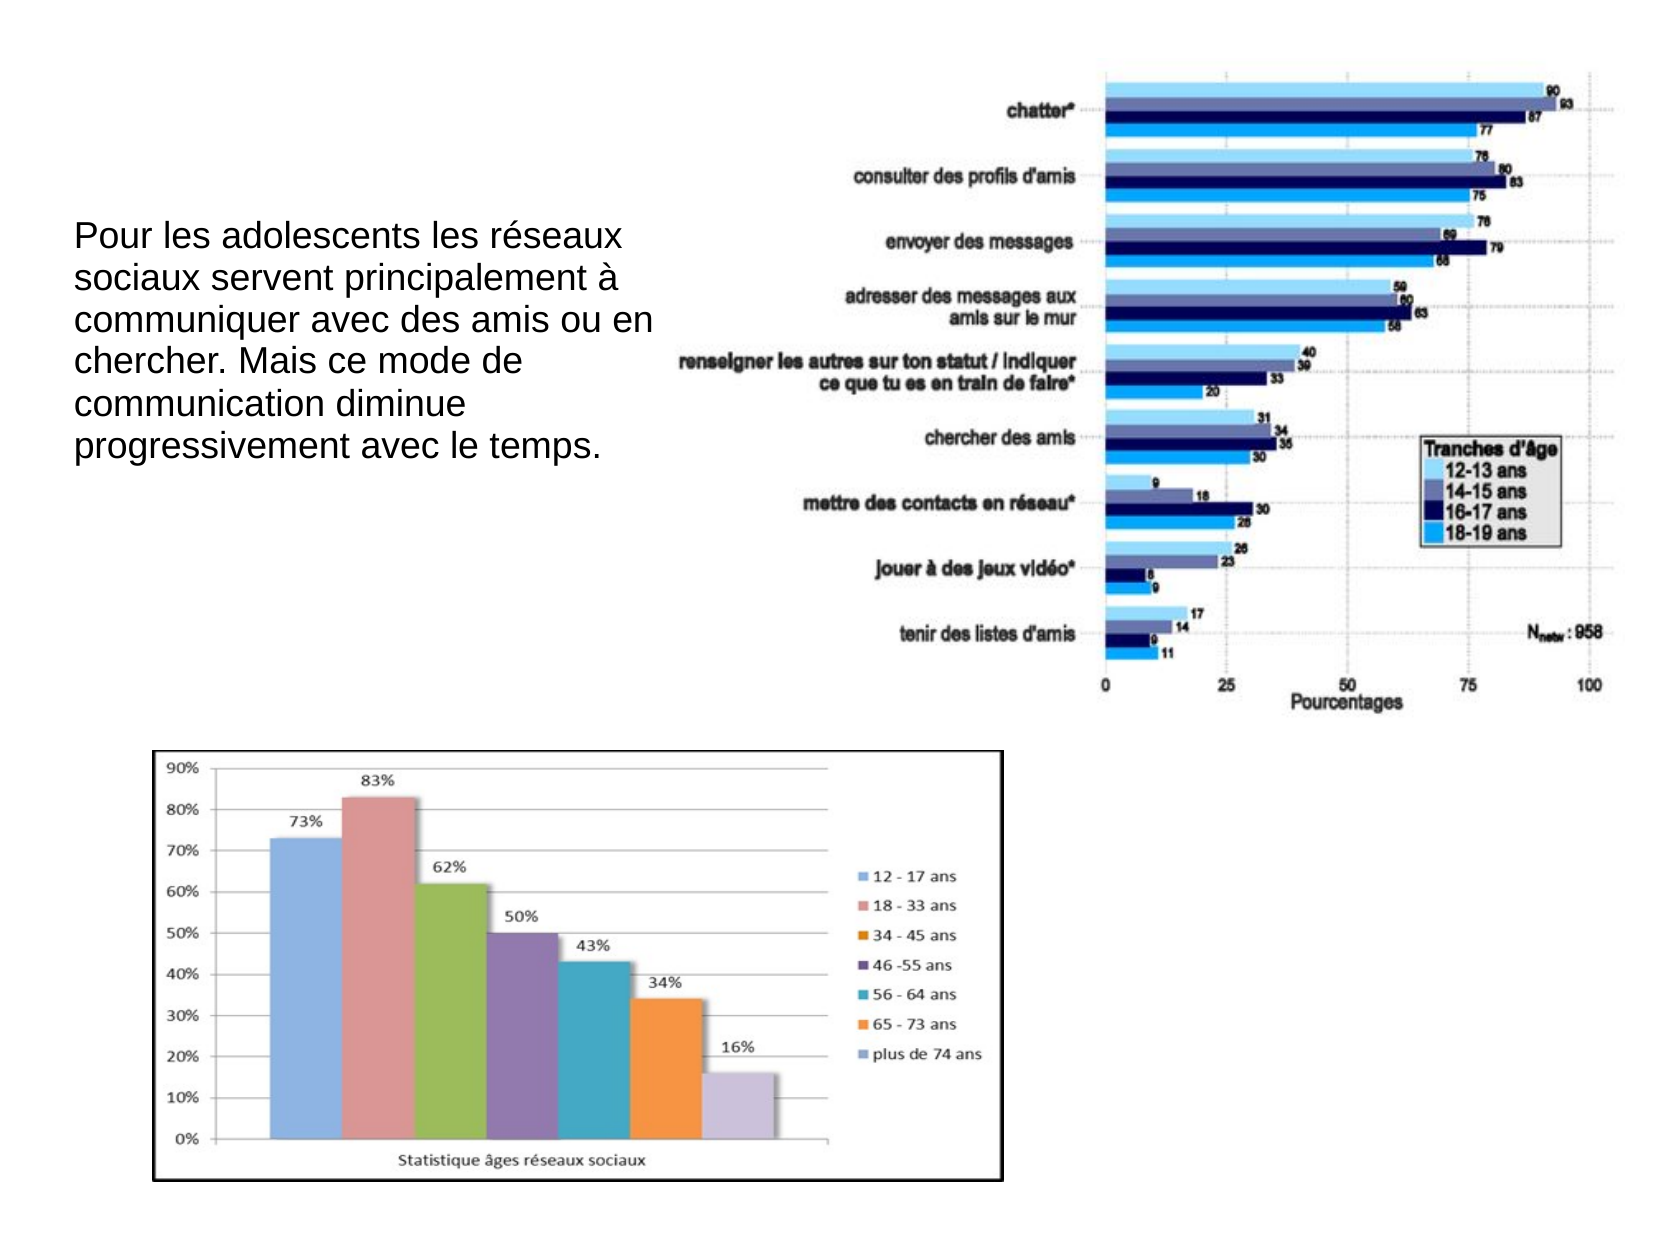

Pour les adolescents les réseaux sociaux servent principalement à communiquer avec des amis ou en chercher. Mais ce mode de communication diminue progressivement avec le temps.